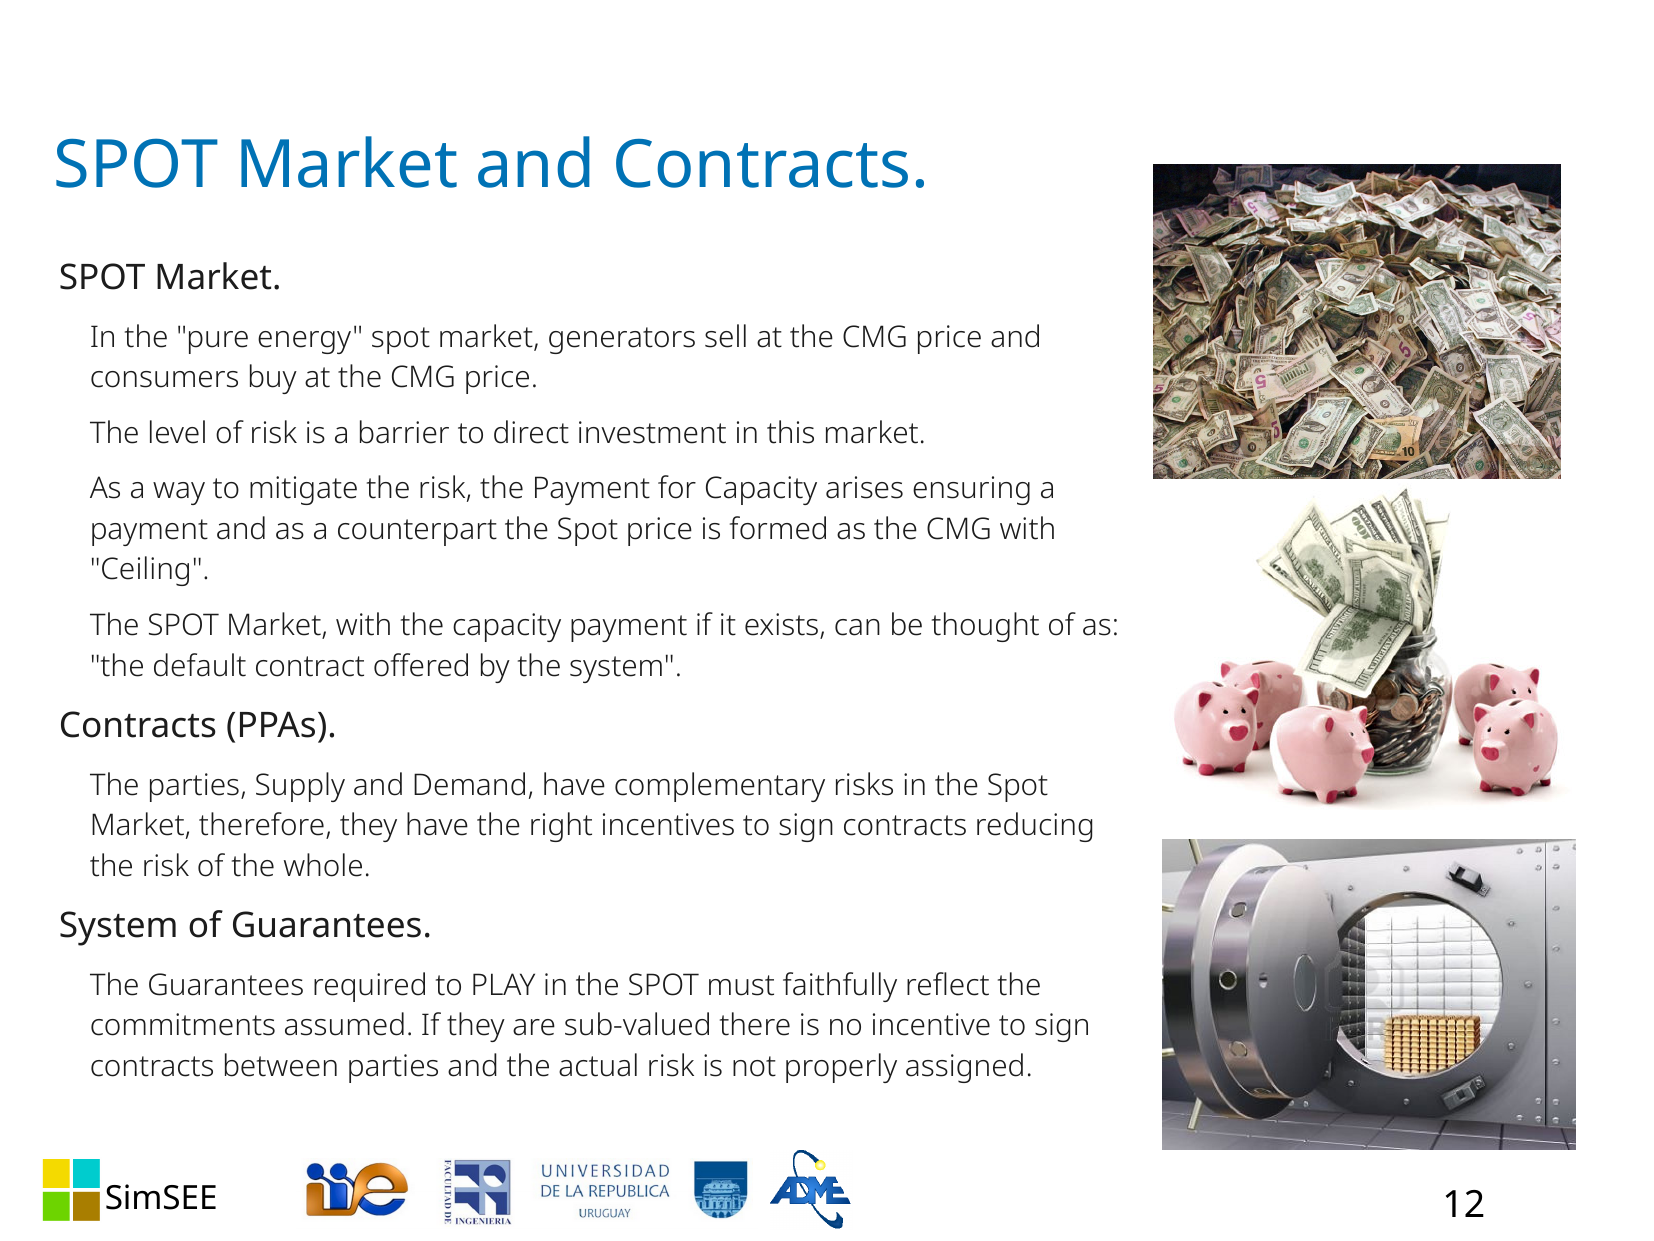

# SPOT Market and Contracts.
SPOT Market.
In the "pure energy" spot market, generators sell at the CMG price and consumers buy at the CMG price.
The level of risk is a barrier to direct investment in this market.
As a way to mitigate the risk, the Payment for Capacity arises ensuring a payment and as a counterpart the Spot price is formed as the CMG with "Ceiling".
The SPOT Market, with the capacity payment if it exists, can be thought of as: "the default contract offered by the system".
Contracts (PPAs).
The parties, Supply and Demand, have complementary risks in the Spot Market, therefore, they have the right incentives to sign contracts reducing the risk of the whole.
System of Guarantees.
The Guarantees required to PLAY in the SPOT must faithfully reflect the commitments assumed. If they are sub-valued there is no incentive to sign contracts between parties and the actual risk is not properly assigned.